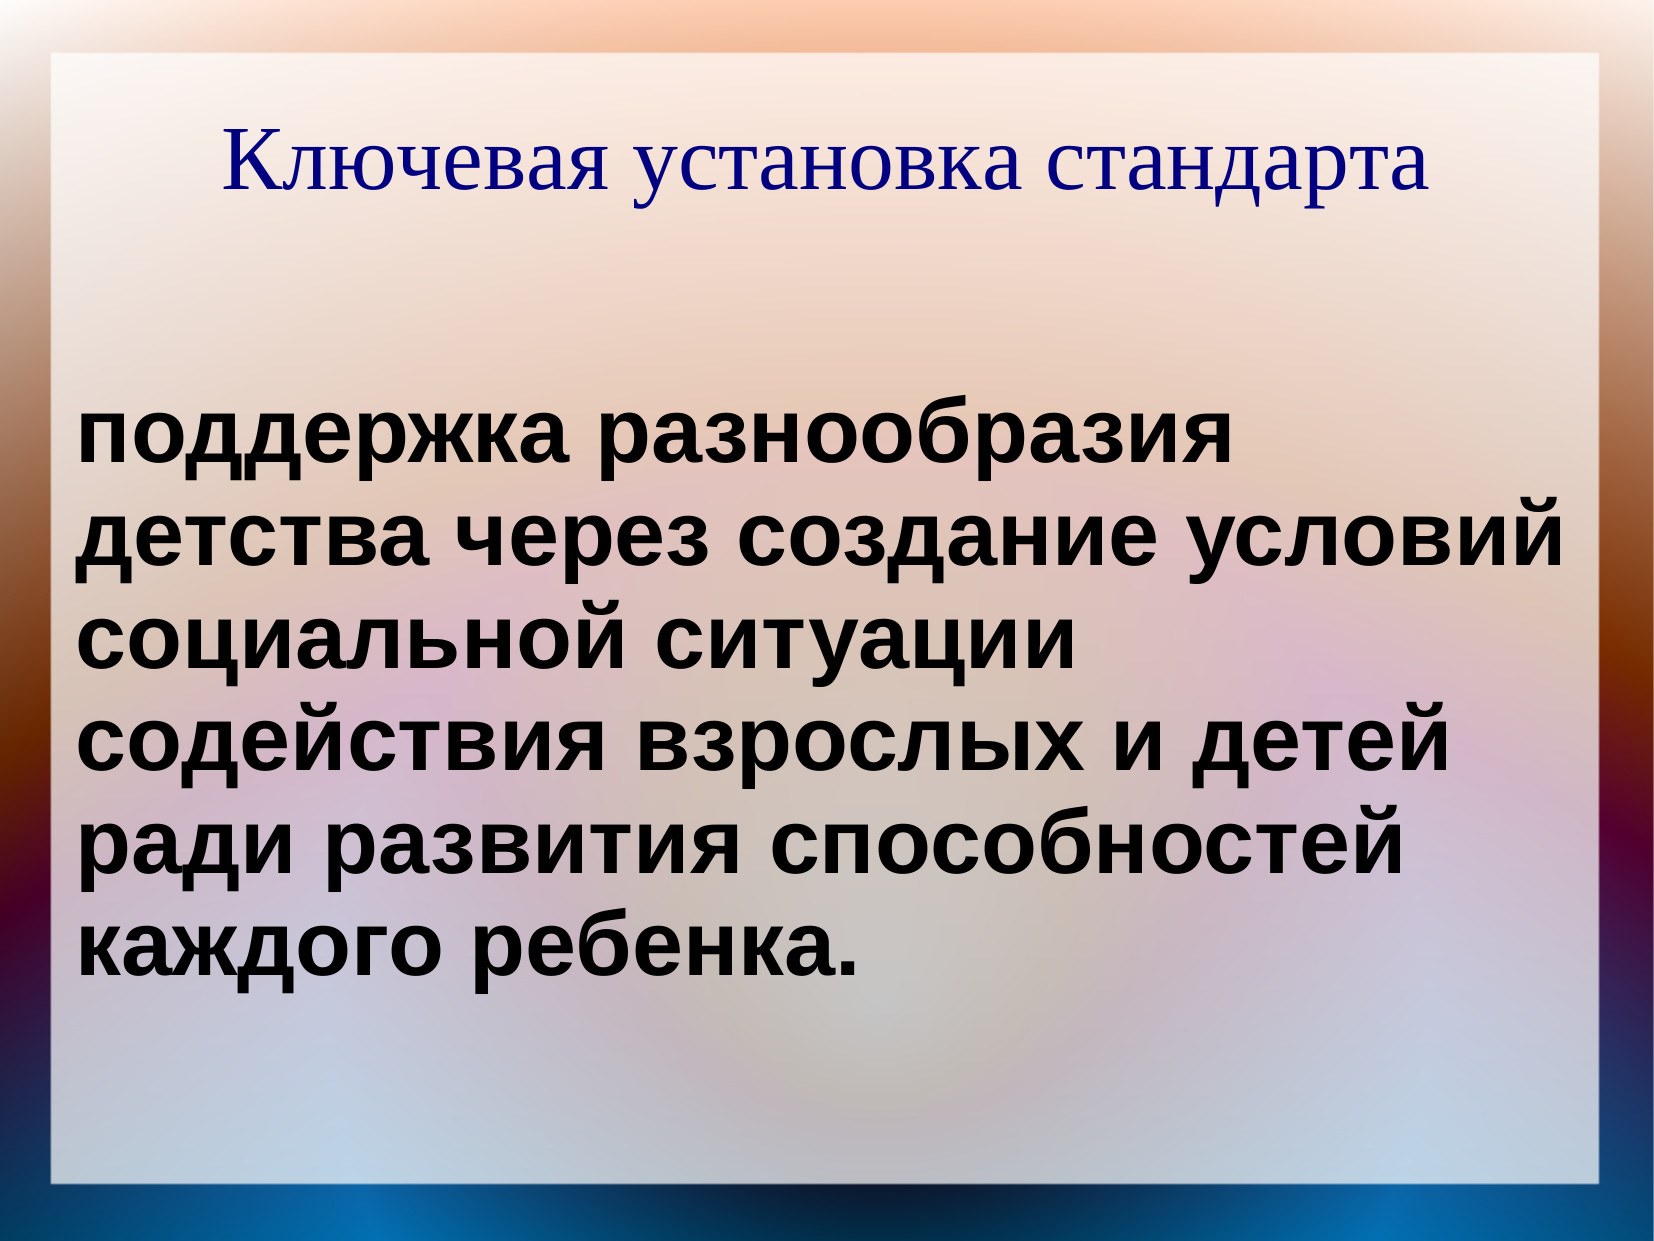

# Ключевая установка стандарта
поддержка разнообразия детства через создание условий социальной ситуации содействия взрослых и детей ради развития способностей каждого ребенка.